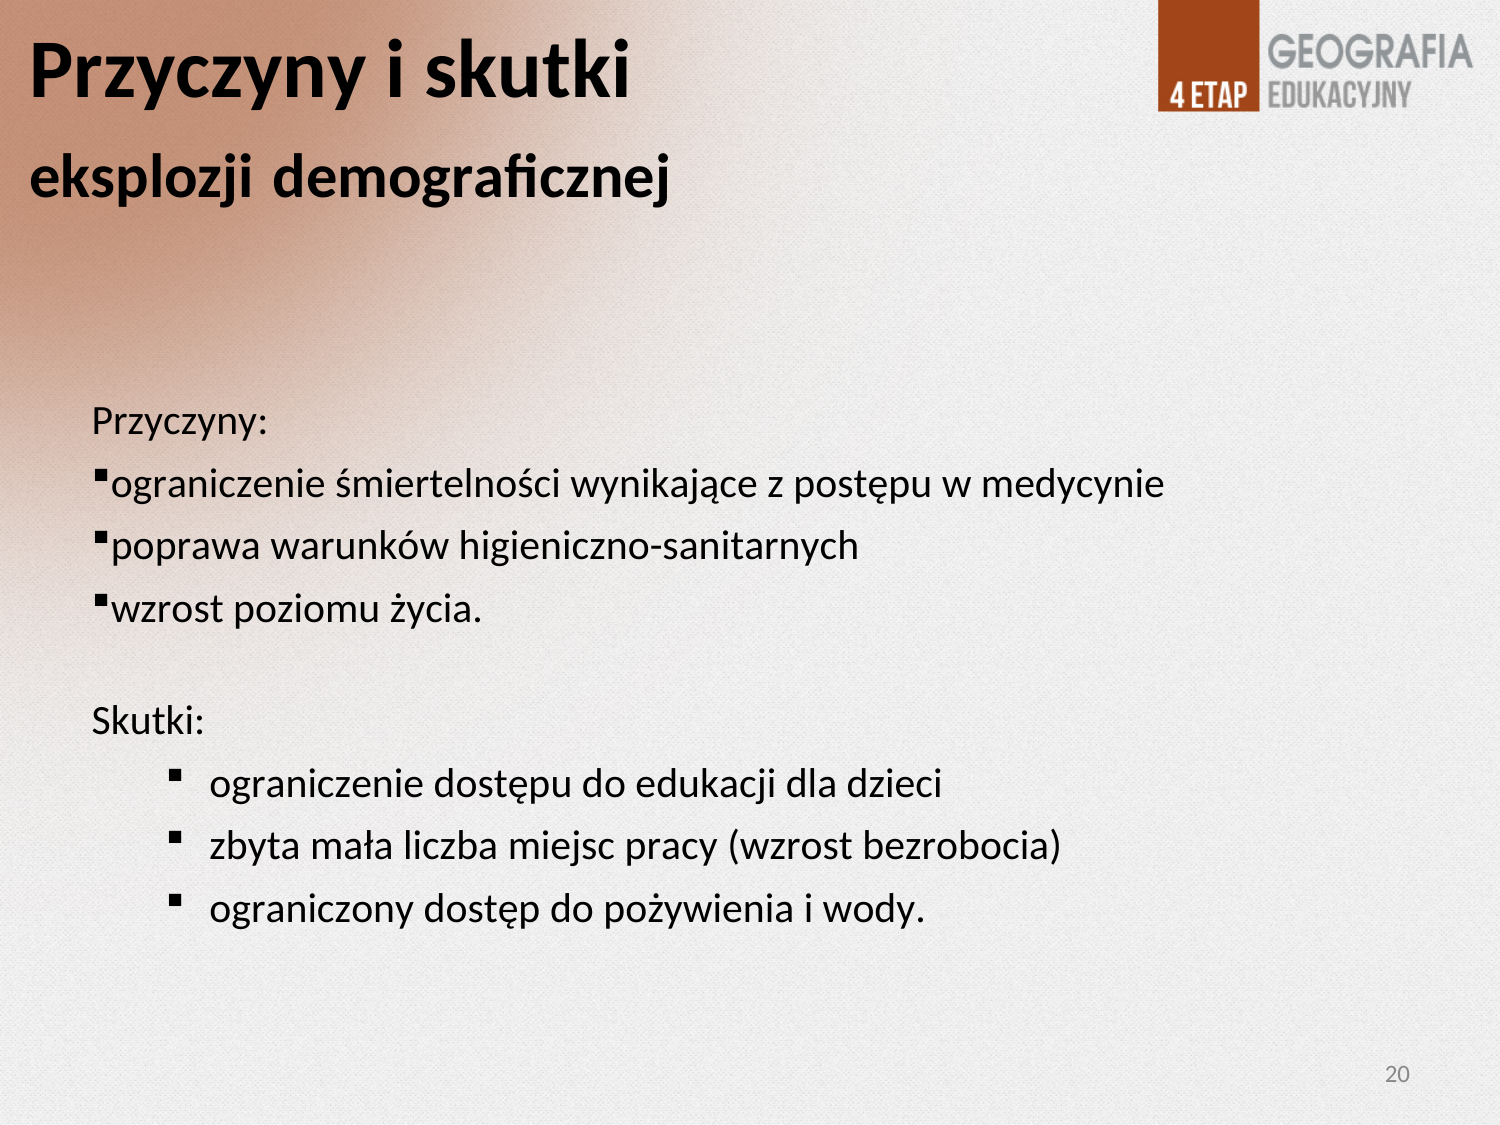

Przyczyny i skutki
eksplozji demograficznej
Przyczyny:
ograniczenie śmiertelności wynikające z postępu w medycynie
poprawa warunków higieniczno-sanitarnych
wzrost poziomu życia.
Skutki:
ograniczenie dostępu do edukacji dla dzieci
zbyta mała liczba miejsc pracy (wzrost bezrobocia)
ograniczony dostęp do pożywienia i wody.